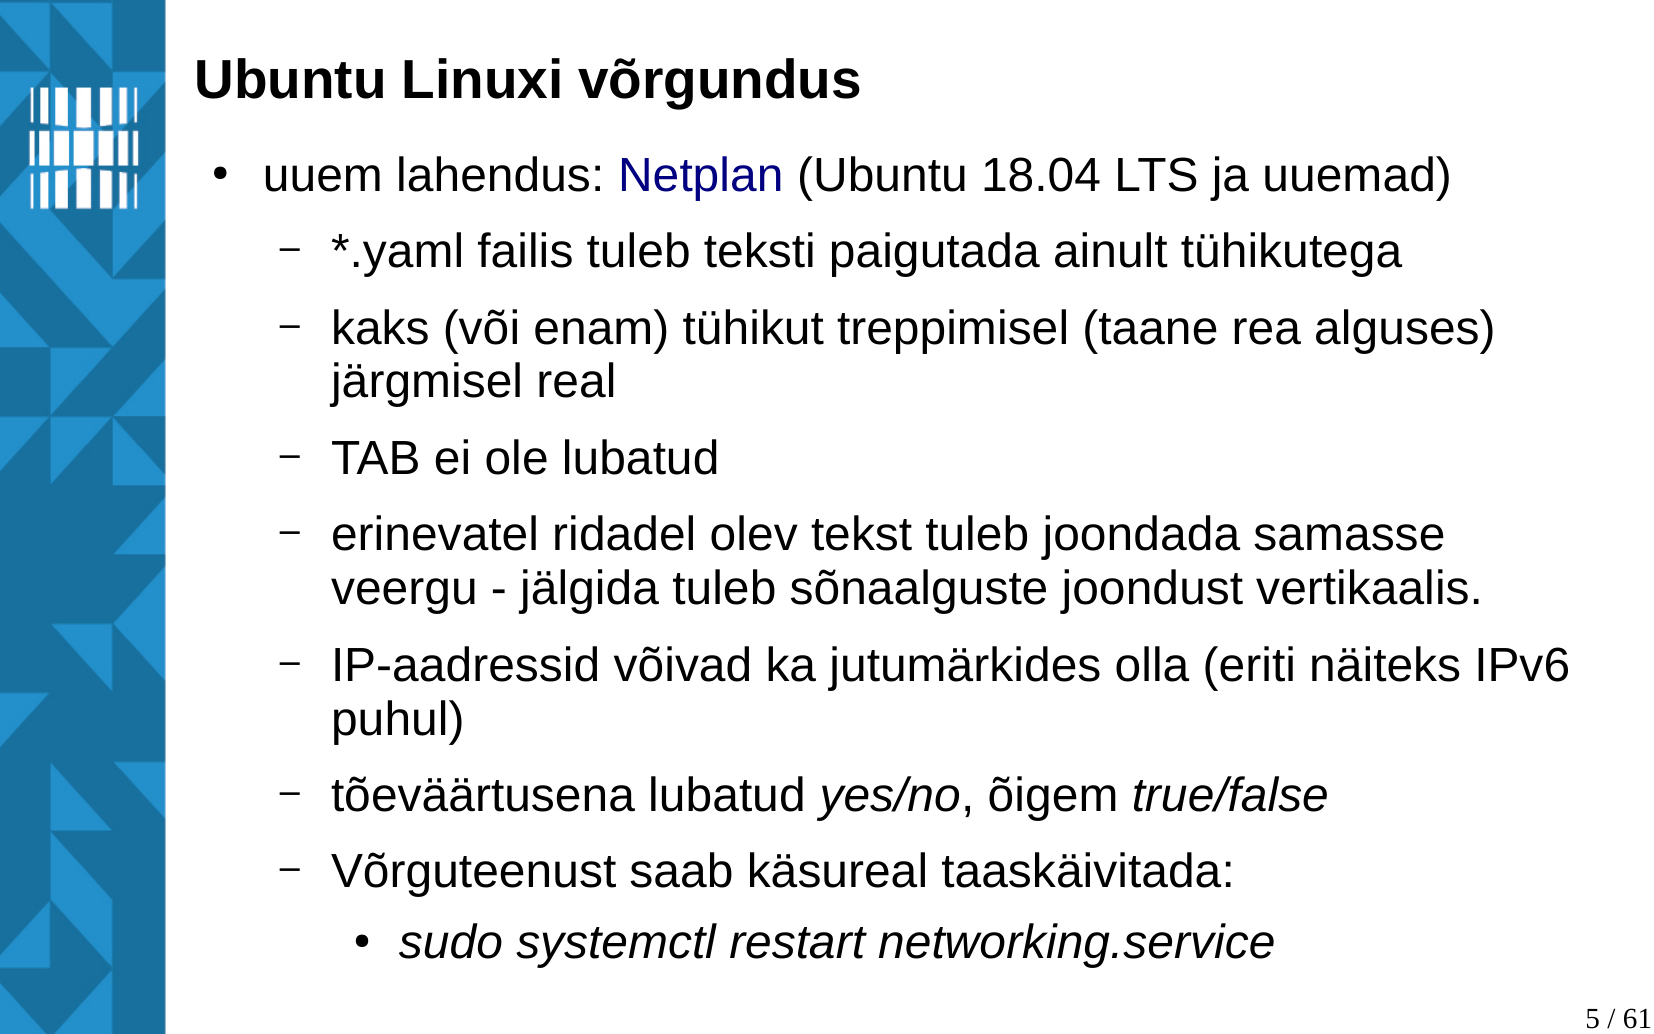

# Ubuntu Linuxi võrgundus
uuem lahendus: Netplan (Ubuntu 18.04 LTS ja uuemad)
*.yaml failis tuleb teksti paigutada ainult tühikutega
kaks (või enam) tühikut treppimisel (taane rea alguses) järgmisel real
TAB ei ole lubatud
erinevatel ridadel olev tekst tuleb joondada samasse veergu - jälgida tuleb sõnaalguste joondust vertikaalis.
IP-aadressid võivad ka jutumärkides olla (eriti näiteks IPv6 puhul)
tõeväärtusena lubatud yes/no, õigem true/false
Võrguteenust saab käsureal taaskäivitada:
sudo systemctl restart networking.service
5